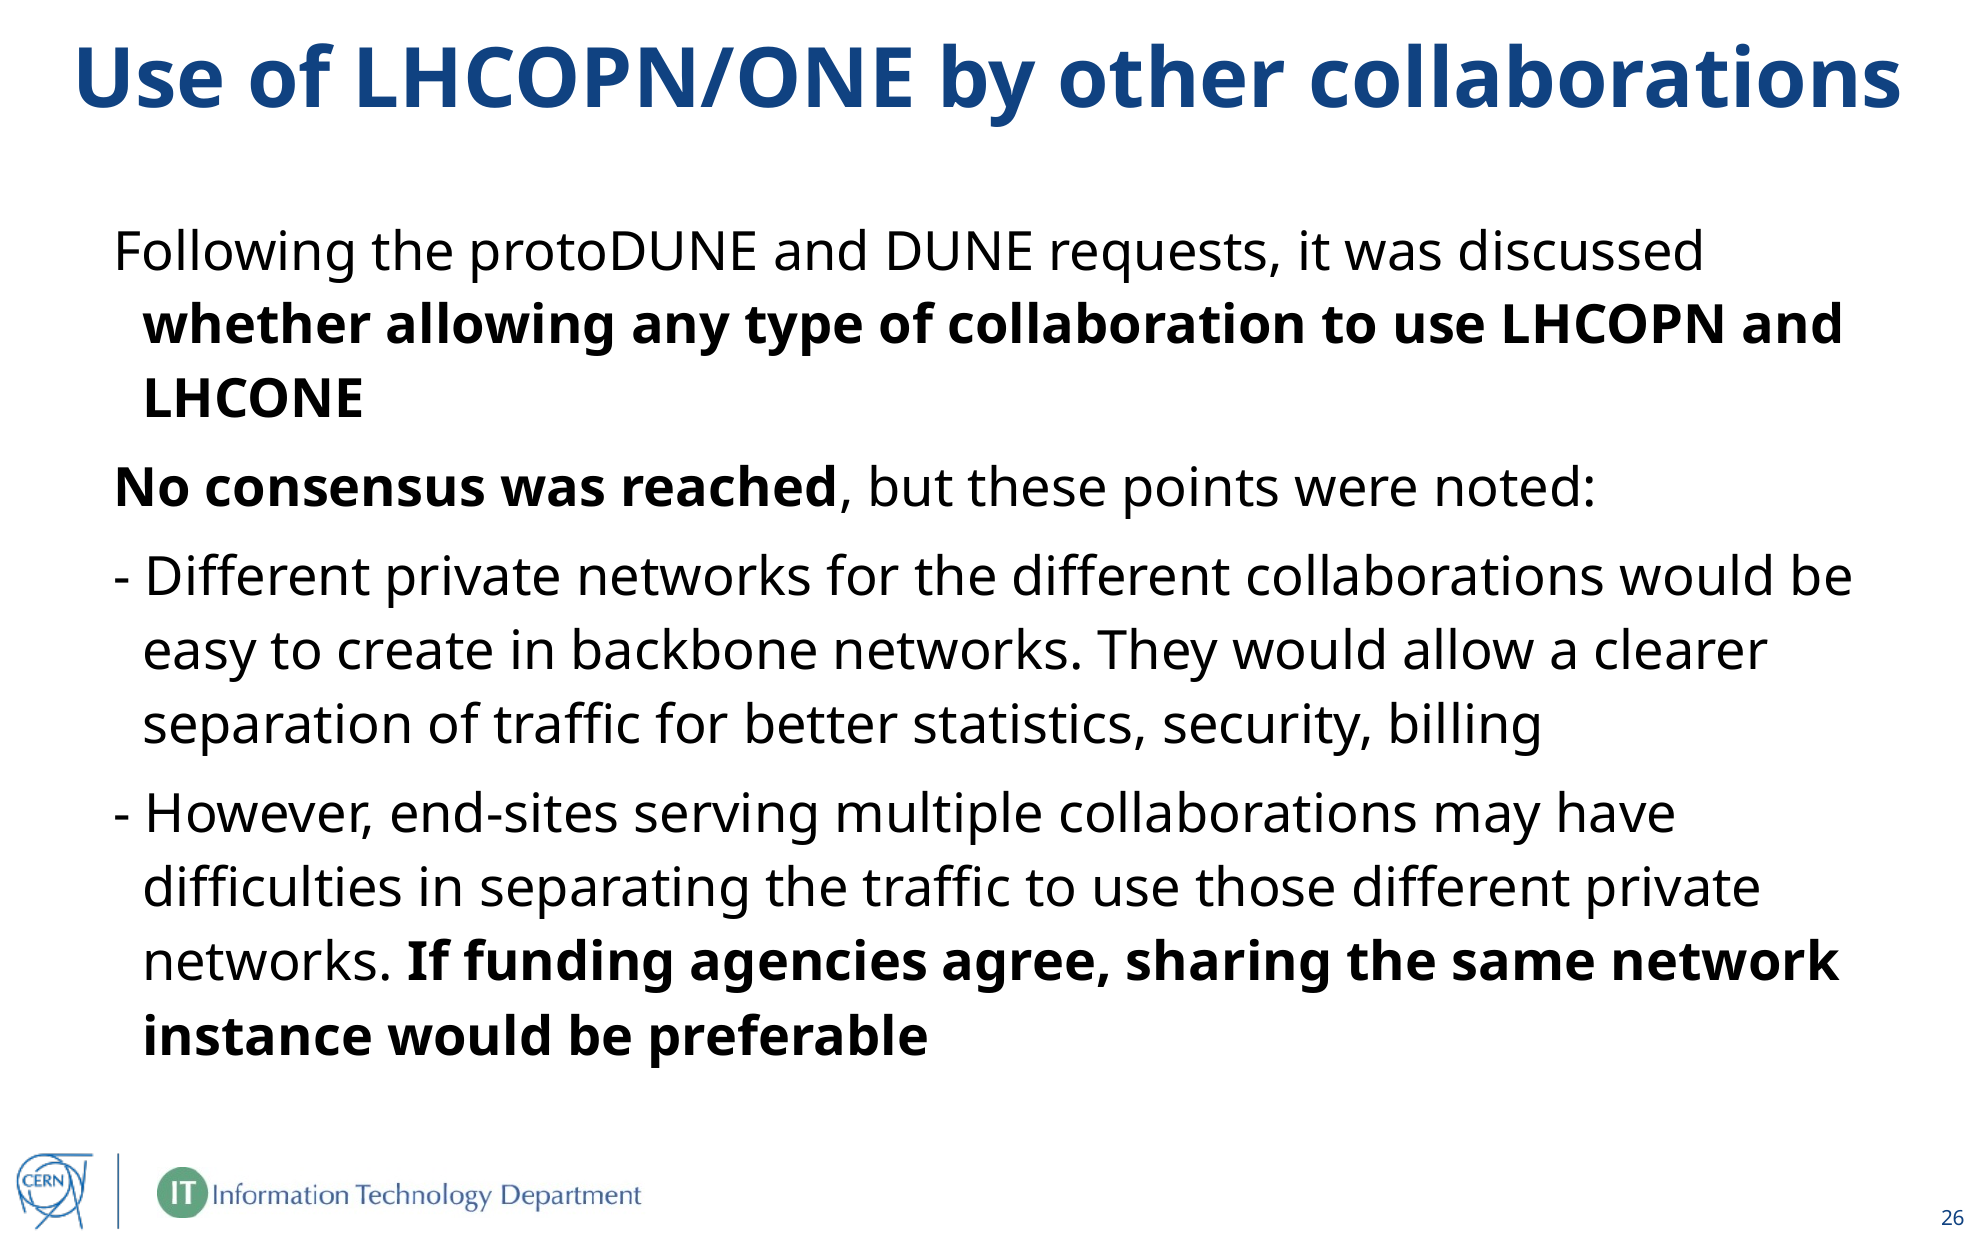

# Use of LHCOPN/ONE by other collaborations
Following the protoDUNE and DUNE requests, it was discussed whether allowing any type of collaboration to use LHCOPN and LHCONE
No consensus was reached, but these points were noted:
- Different private networks for the different collaborations would be easy to create in backbone networks. They would allow a clearer separation of traffic for better statistics, security, billing
- However, end-sites serving multiple collaborations may have difficulties in separating the traffic to use those different private networks. If funding agencies agree, sharing the same network instance would be preferable